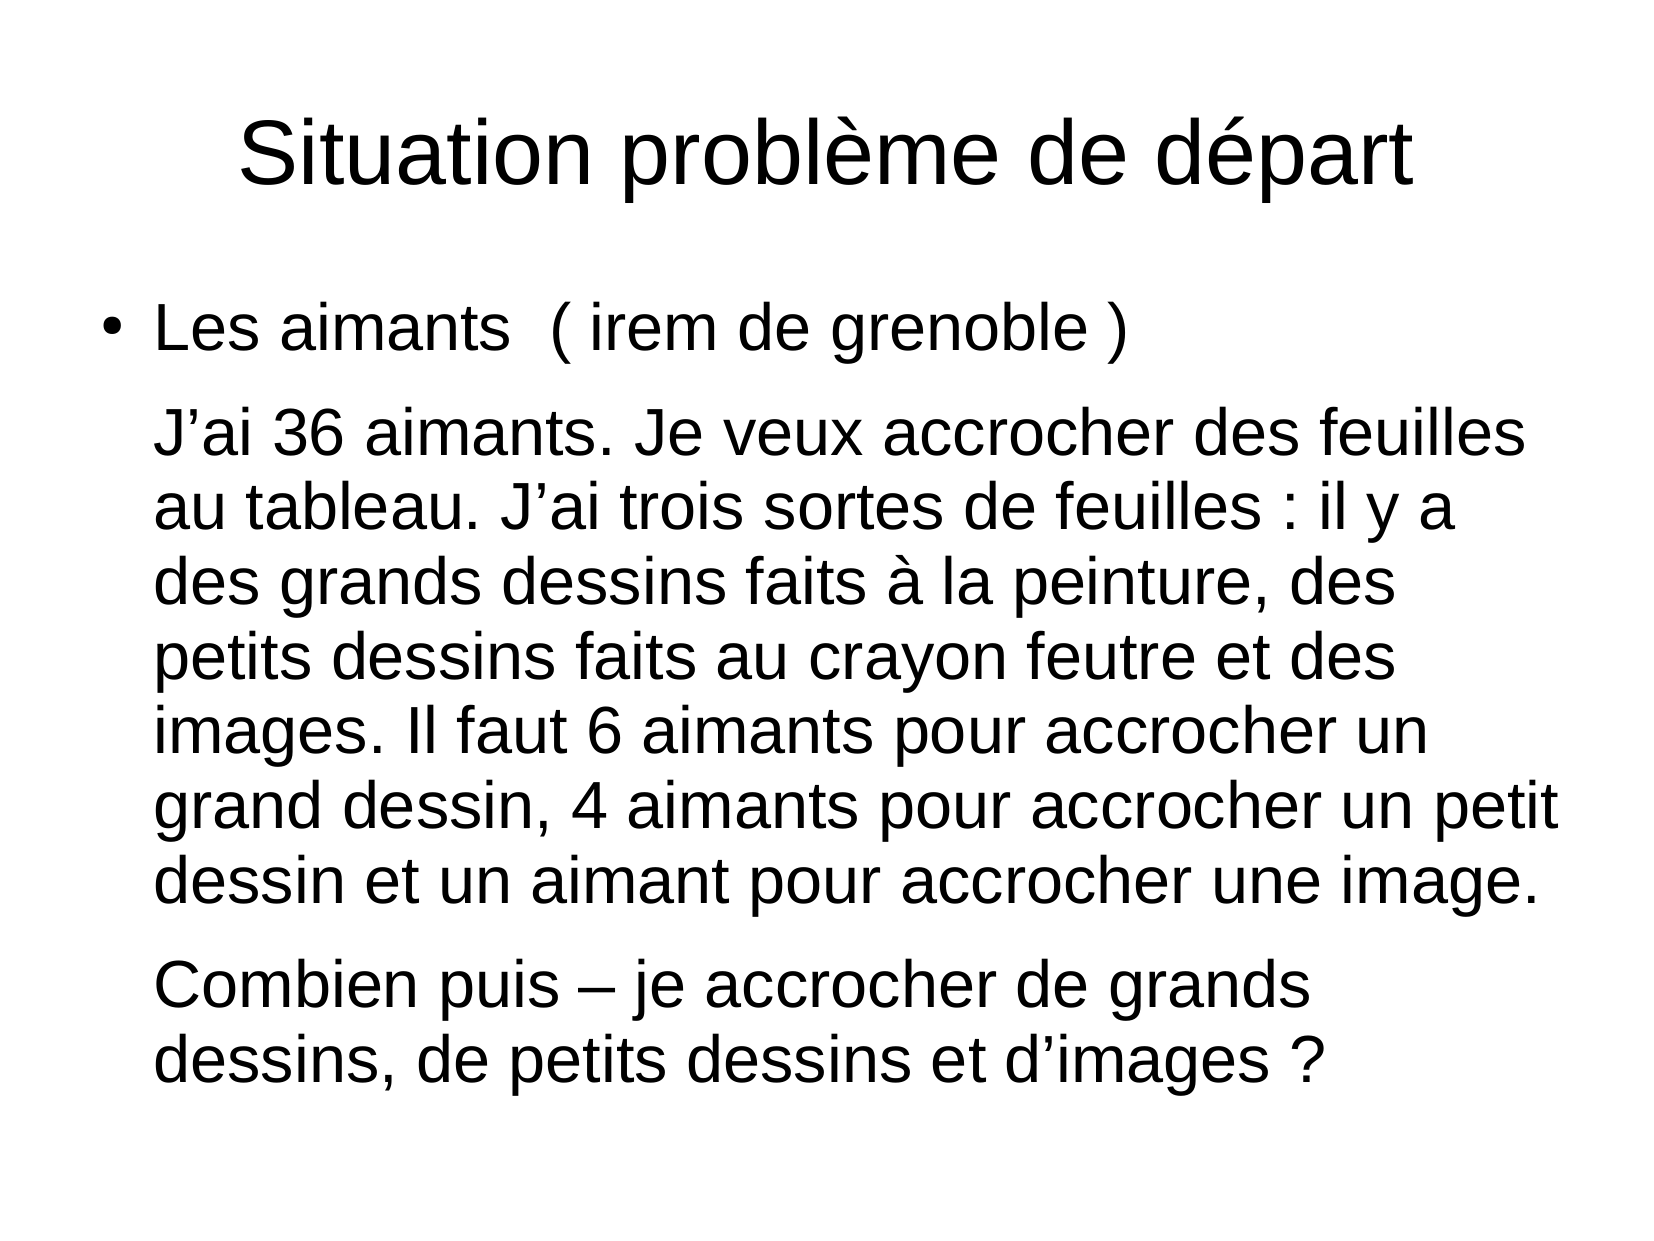

# Situation problème de départ
Les aimants ( irem de grenoble )
J’ai 36 aimants. Je veux accrocher des feuilles au tableau. J’ai trois sortes de feuilles : il y a des grands dessins faits à la peinture, des petits dessins faits au crayon feutre et des images. Il faut 6 aimants pour accrocher un grand dessin, 4 aimants pour accrocher un petit dessin et un aimant pour accrocher une image.
Combien puis – je accrocher de grands dessins, de petits dessins et d’images ?